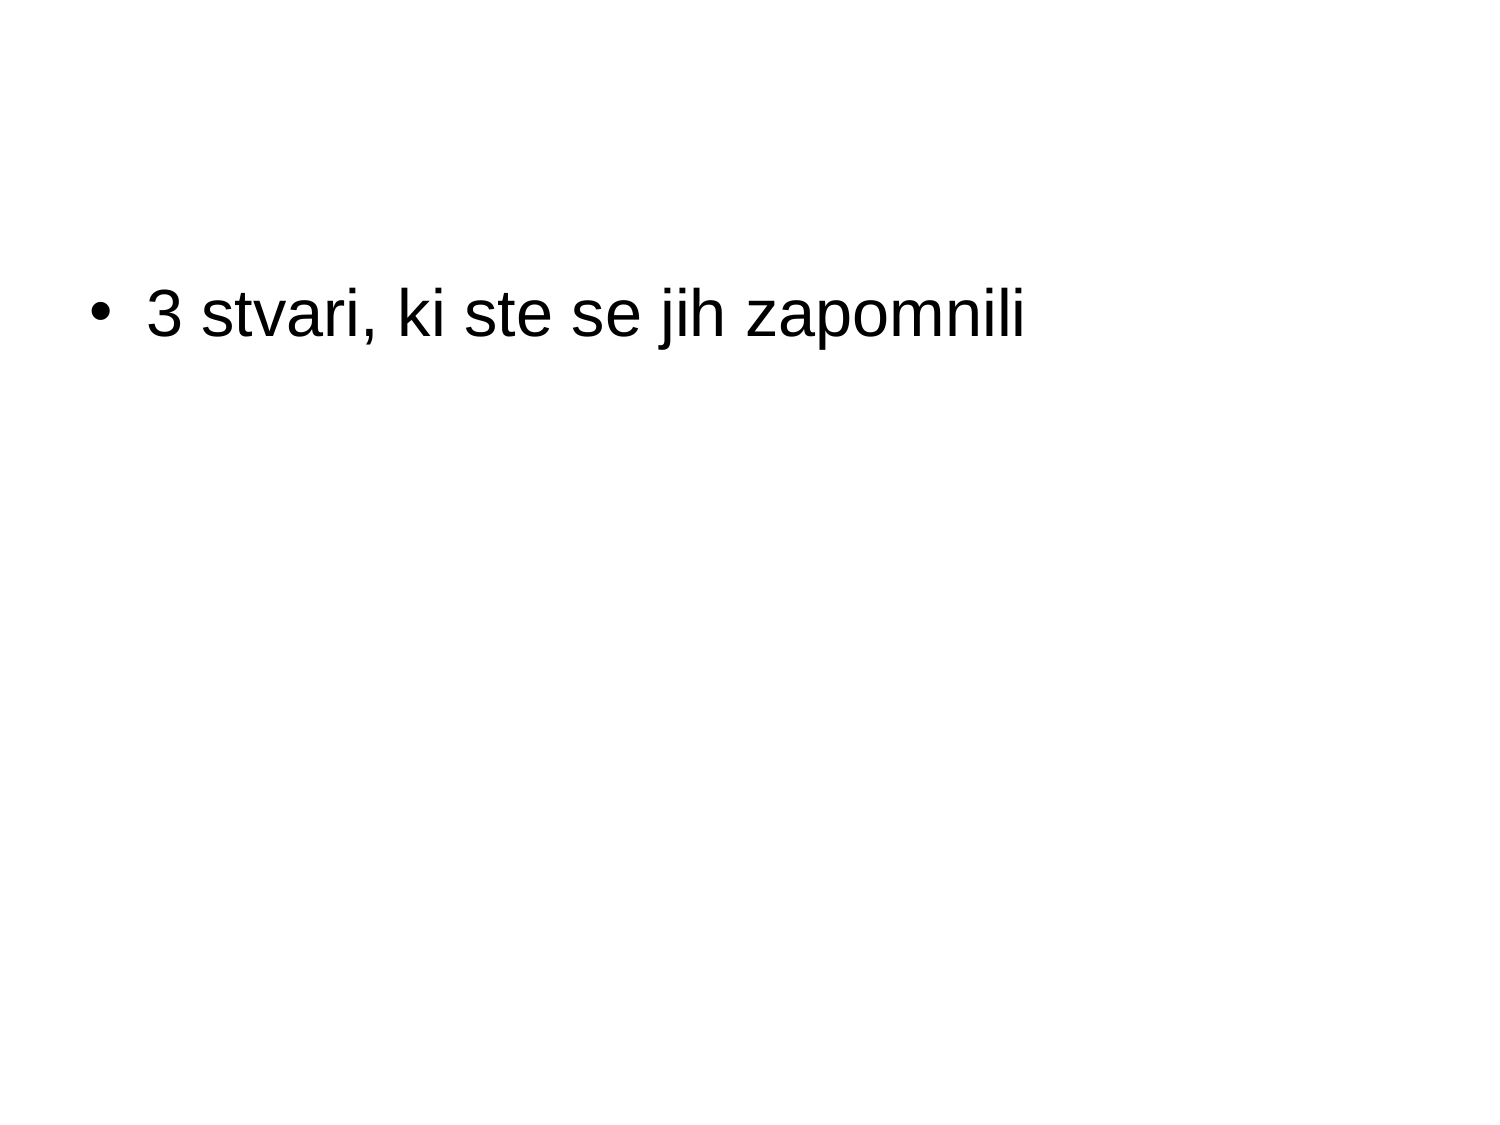

#
3 stvari, ki ste se jih zapomnili